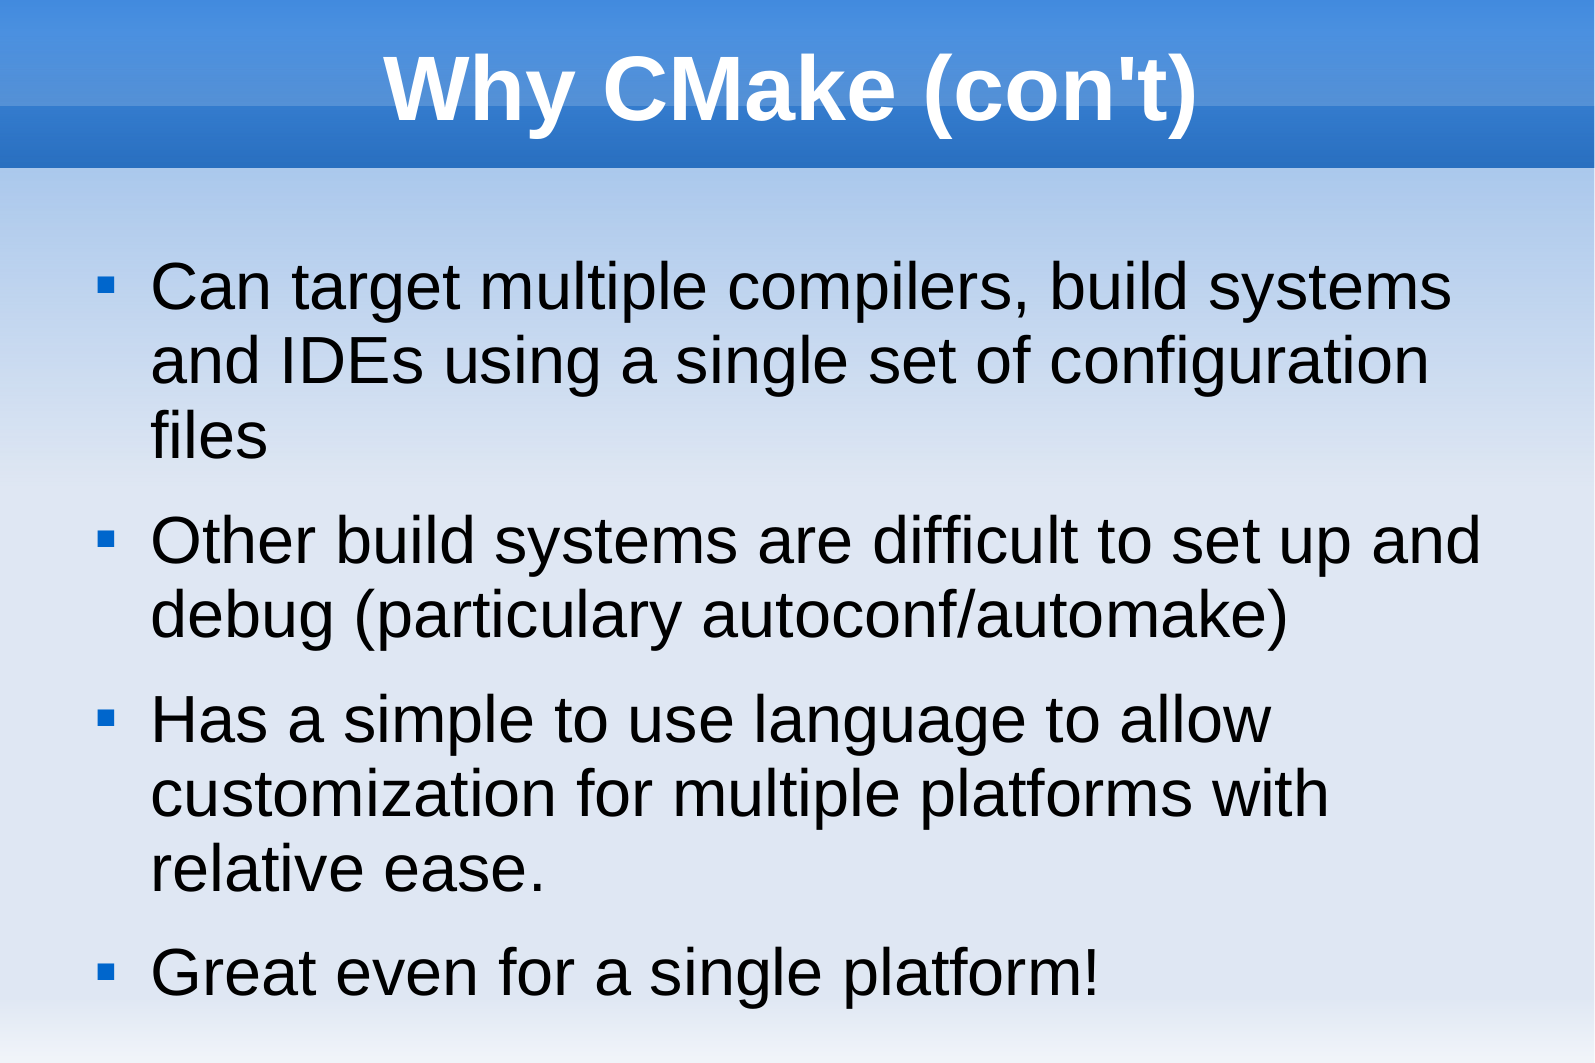

# Why CMake (con't)
Can target multiple compilers, build systems and IDEs using a single set of configuration files
Other build systems are difficult to set up and debug (particulary autoconf/automake)
Has a simple to use language to allow customization for multiple platforms with relative ease.
Great even for a single platform!